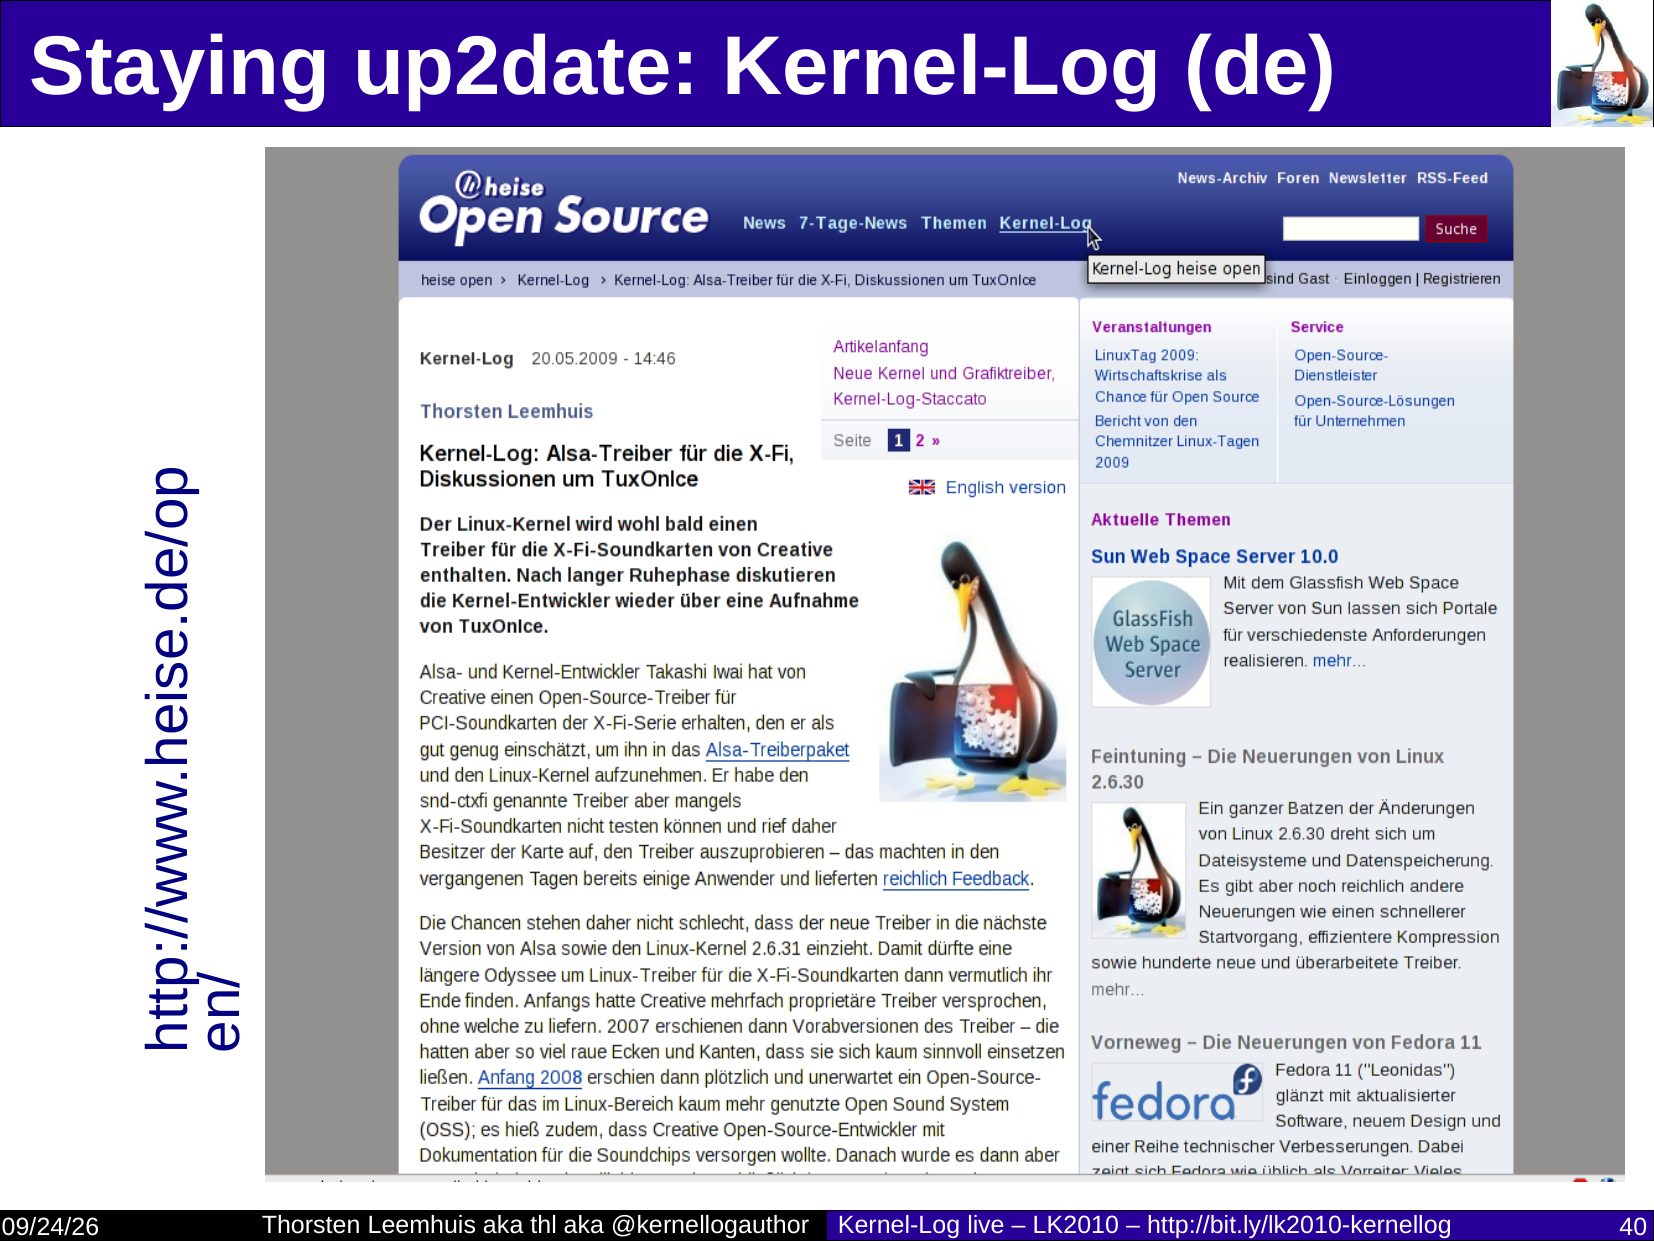

# Staying up2date: Kernel-Log (de)
http://www.heise.de/open/
40